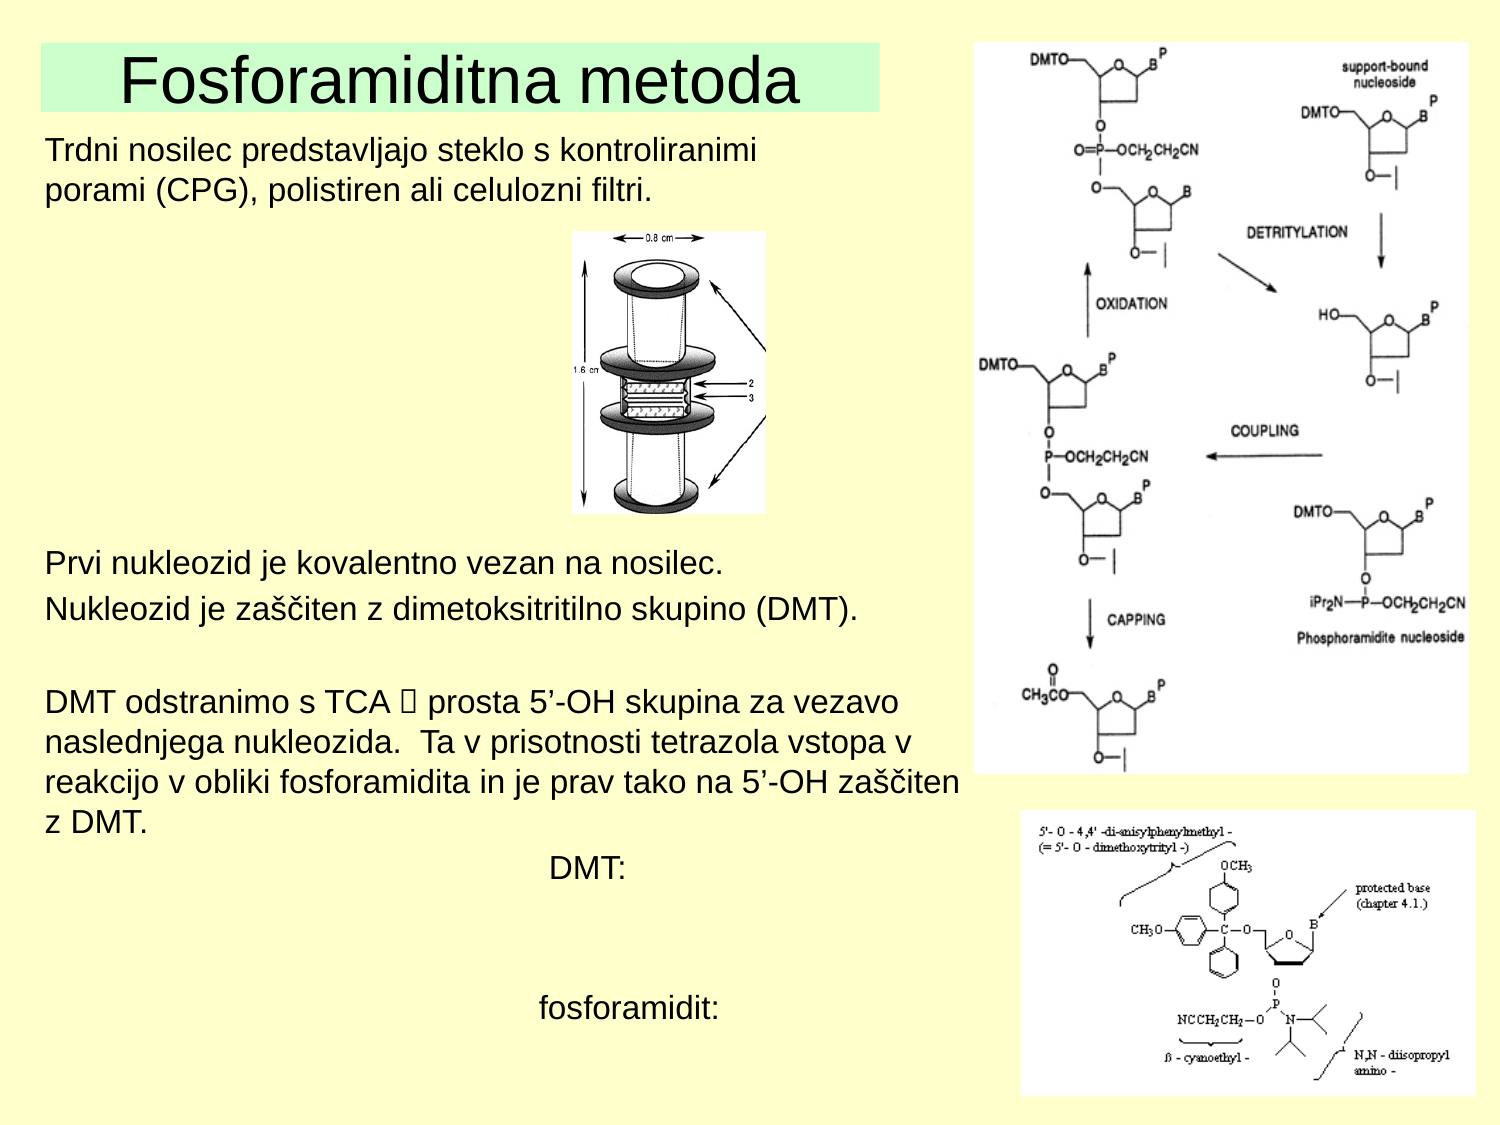

# Fosforamiditna metoda
Trdni nosilec predstavljajo steklo s kontroliranimi
porami (CPG), polistiren ali celulozni filtri.
Prvi nukleozid je kovalentno vezan na nosilec.
Nukleozid je zaščiten z dimetoksitritilno skupino (DMT).
DMT odstranimo s TCA  prosta 5’-OH skupina za vezavo naslednjega nukleozida. Ta v prisotnosti tetrazola vstopa v reakcijo v obliki fosforamidita in je prav tako na 5’-OH zaščiten
z DMT.
					 DMT:
				 fosforamidit: